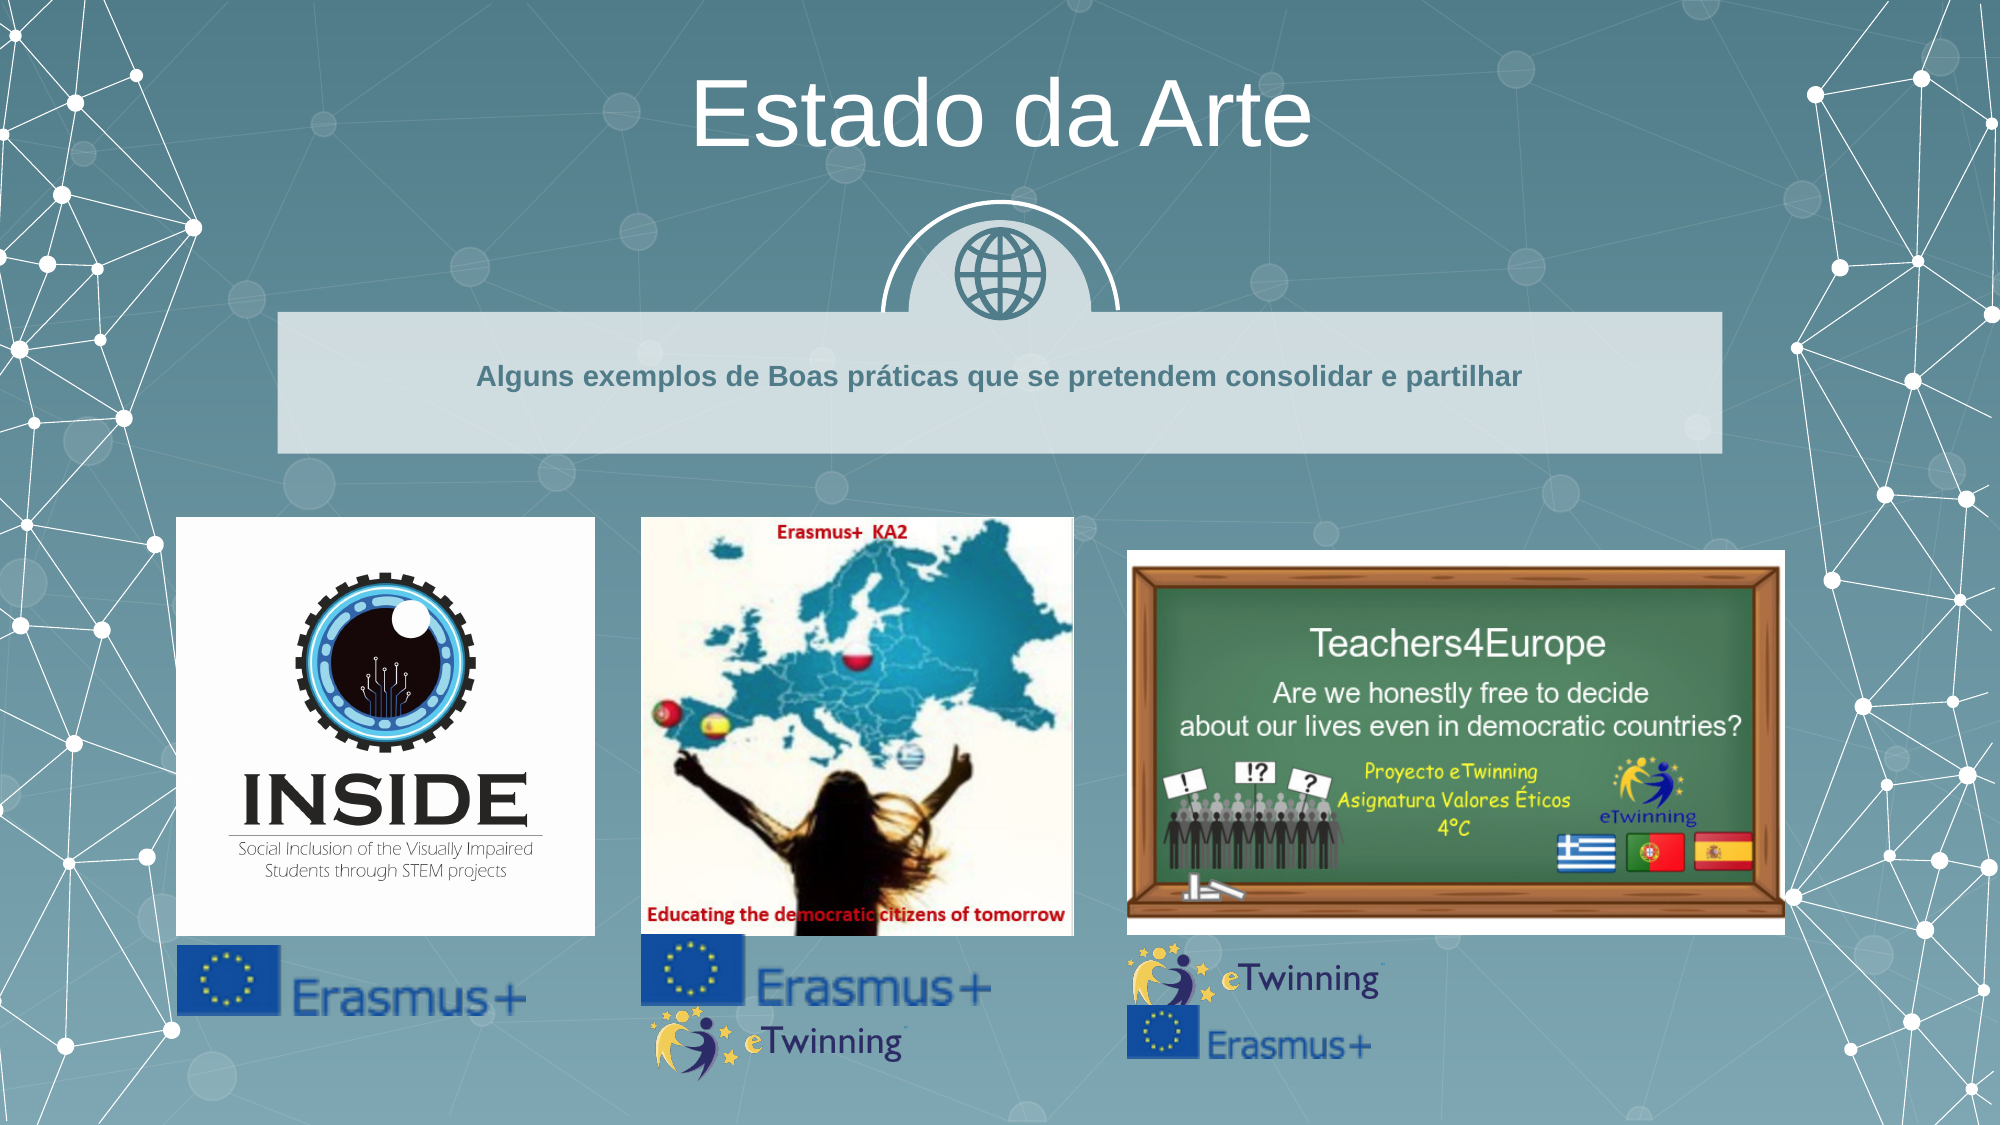

# Estado da Arte
Alguns exemplos de Boas práticas que se pretendem consolidar e partilhar